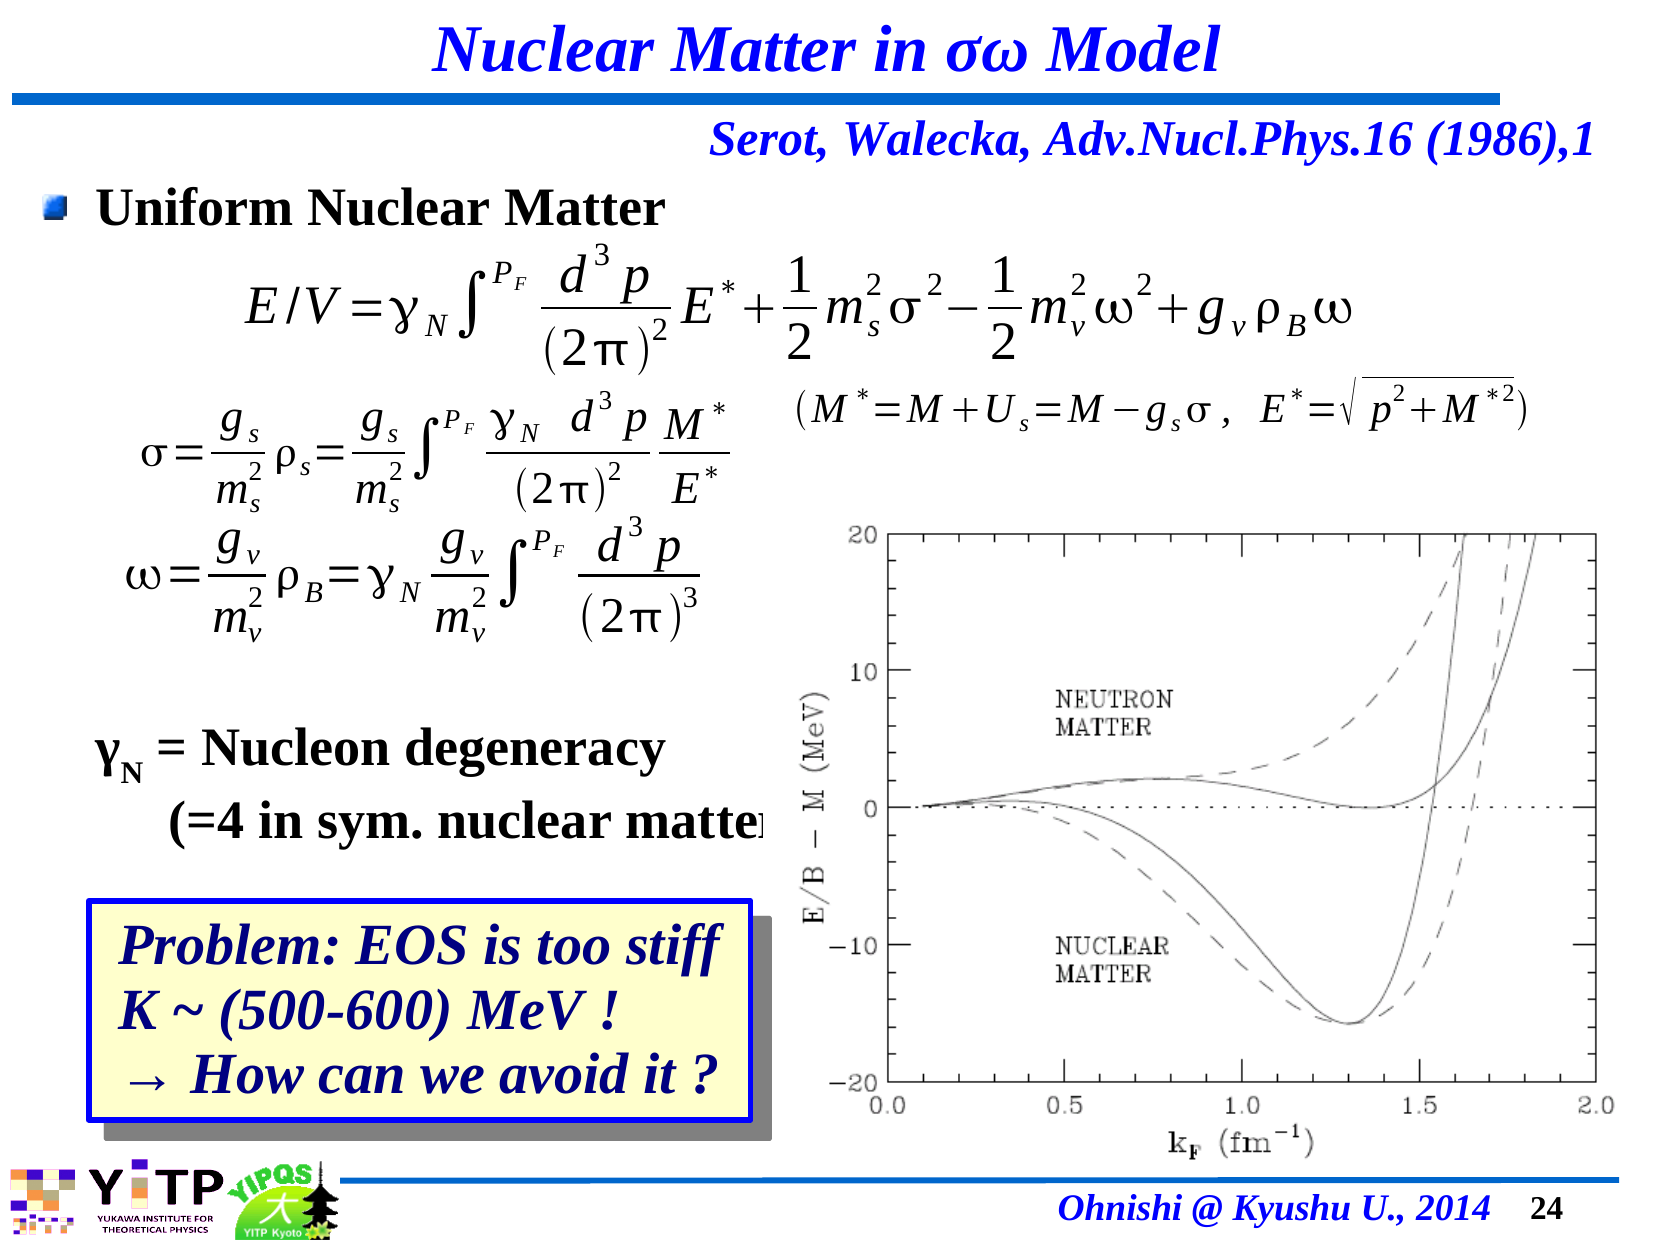

# Nuclear Matter in σω Model
Serot, Walecka, Adv.Nucl.Phys.16 (1986),1
Uniform Nuclear Matter
γN = Nucleon degeneracy
	(=4 in sym. nuclear matter)
Problem: EOS is too stiff
K ~ (500-600) MeV !
→ How can we avoid it ?